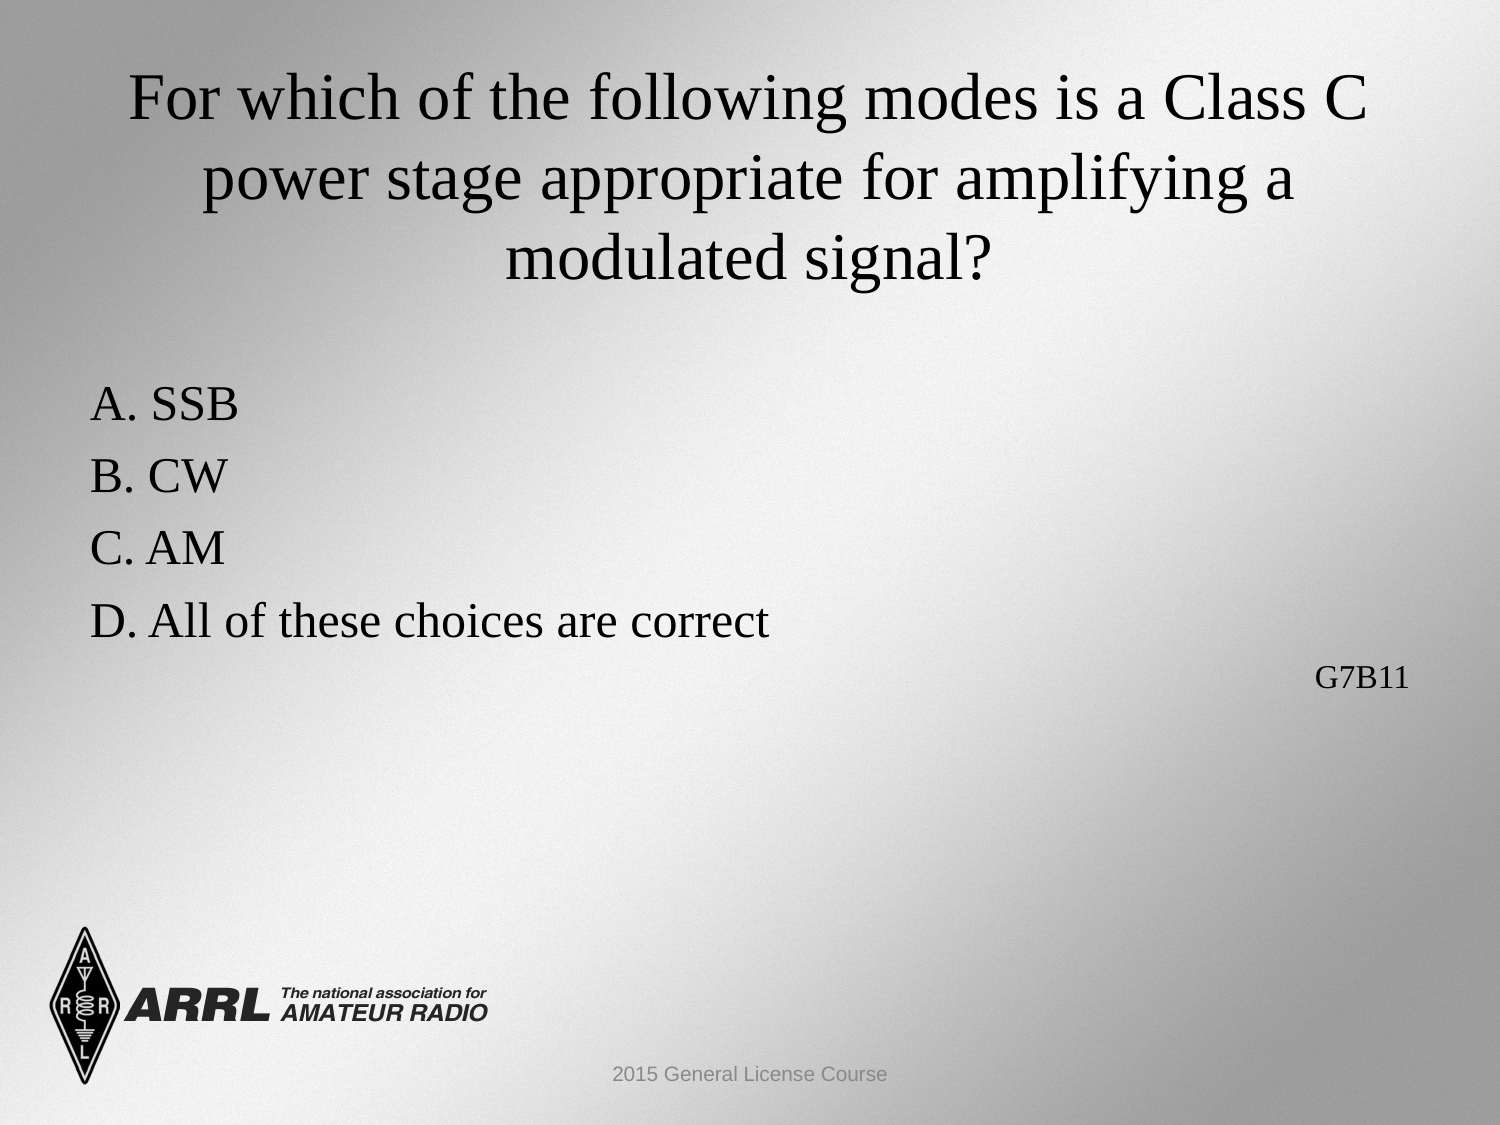

# For which of the following modes is a Class C power stage appropriate for amplifying a modulated signal?
A. SSB
B. CW
C. AM
D. All of these choices are correct
 G7B11
2015 General License Course